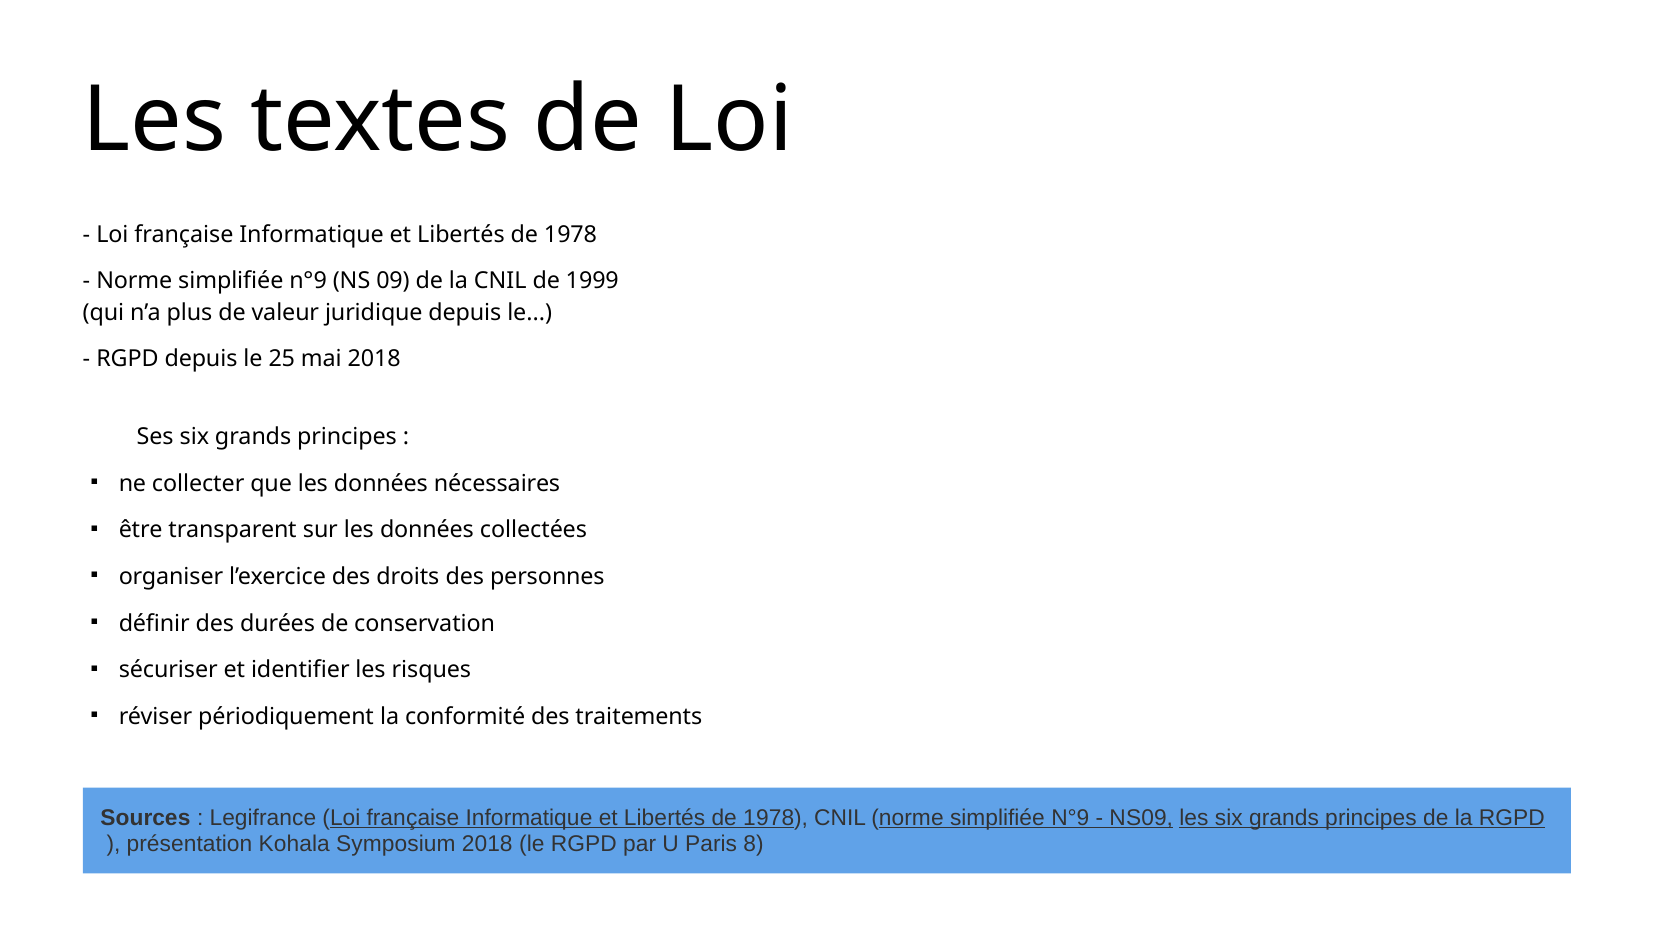

# Les textes de Loi
- Loi française Informatique et Libertés de 1978
- Norme simplifiée n°9 (NS 09) de la CNIL de 1999
(qui n’a plus de valeur juridique depuis le...)
- RGPD depuis le 25 mai 2018
 Ses six grands principes :
ne collecter que les données nécessaires
être transparent sur les données collectées
organiser l’exercice des droits des personnes
définir des durées de conservation
sécuriser et identifier les risques
réviser périodiquement la conformité des traitements
Sources : Legifrance (Loi française Informatique et Libertés de 1978), CNIL (norme simplifiée N°9 - NS09, les six grands principes de la RGPD ), présentation Kohala Symposium 2018 (le RGPD par U Paris 8)